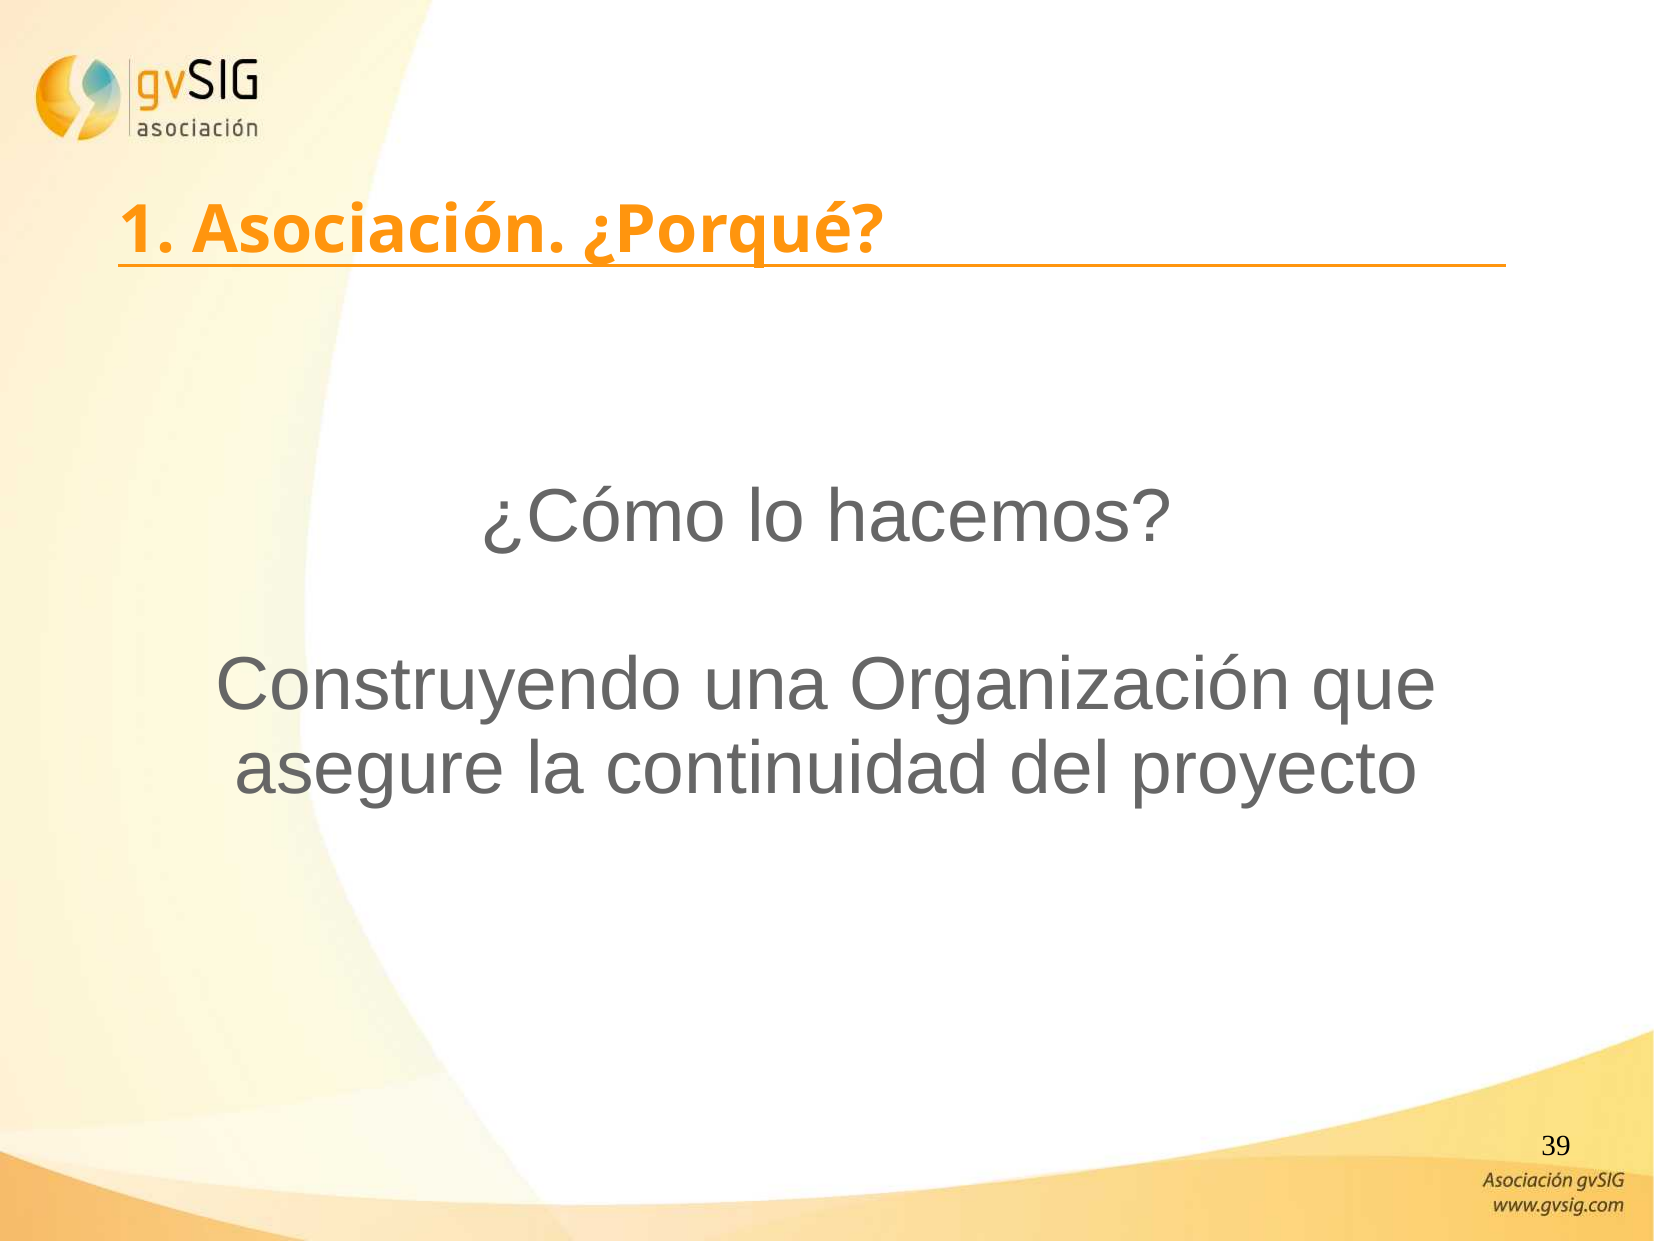

# 1. Asociación. ¿Porqué?
¿Cómo lo hacemos?
Construyendo una Organización que asegure la continuidad del proyecto
39